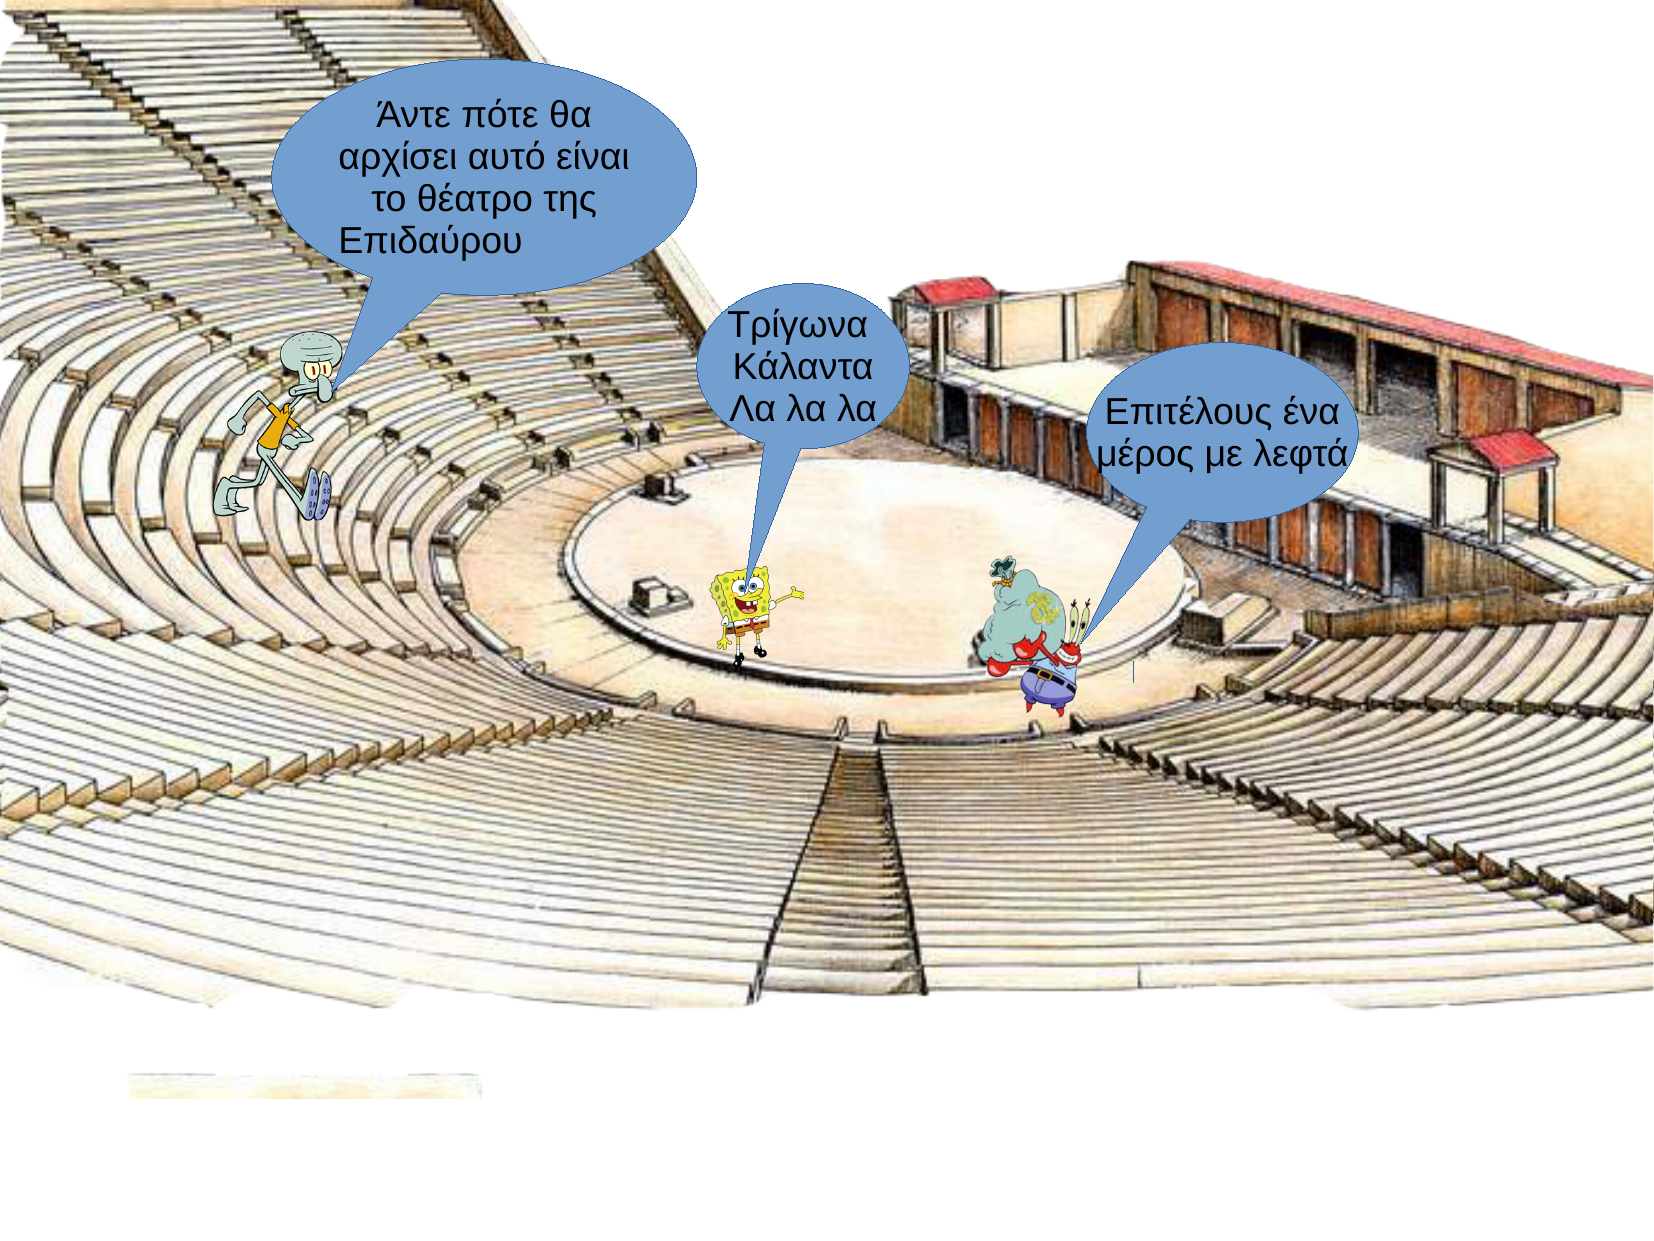

Άντε πότε θα
αρχίσει αυτό είναι
το θέατρο της
Επιδαύρου
Τρίγωνα
Κάλαντα
Λα λα λα
Επιτέλους ένα
μέρος με λεφτά